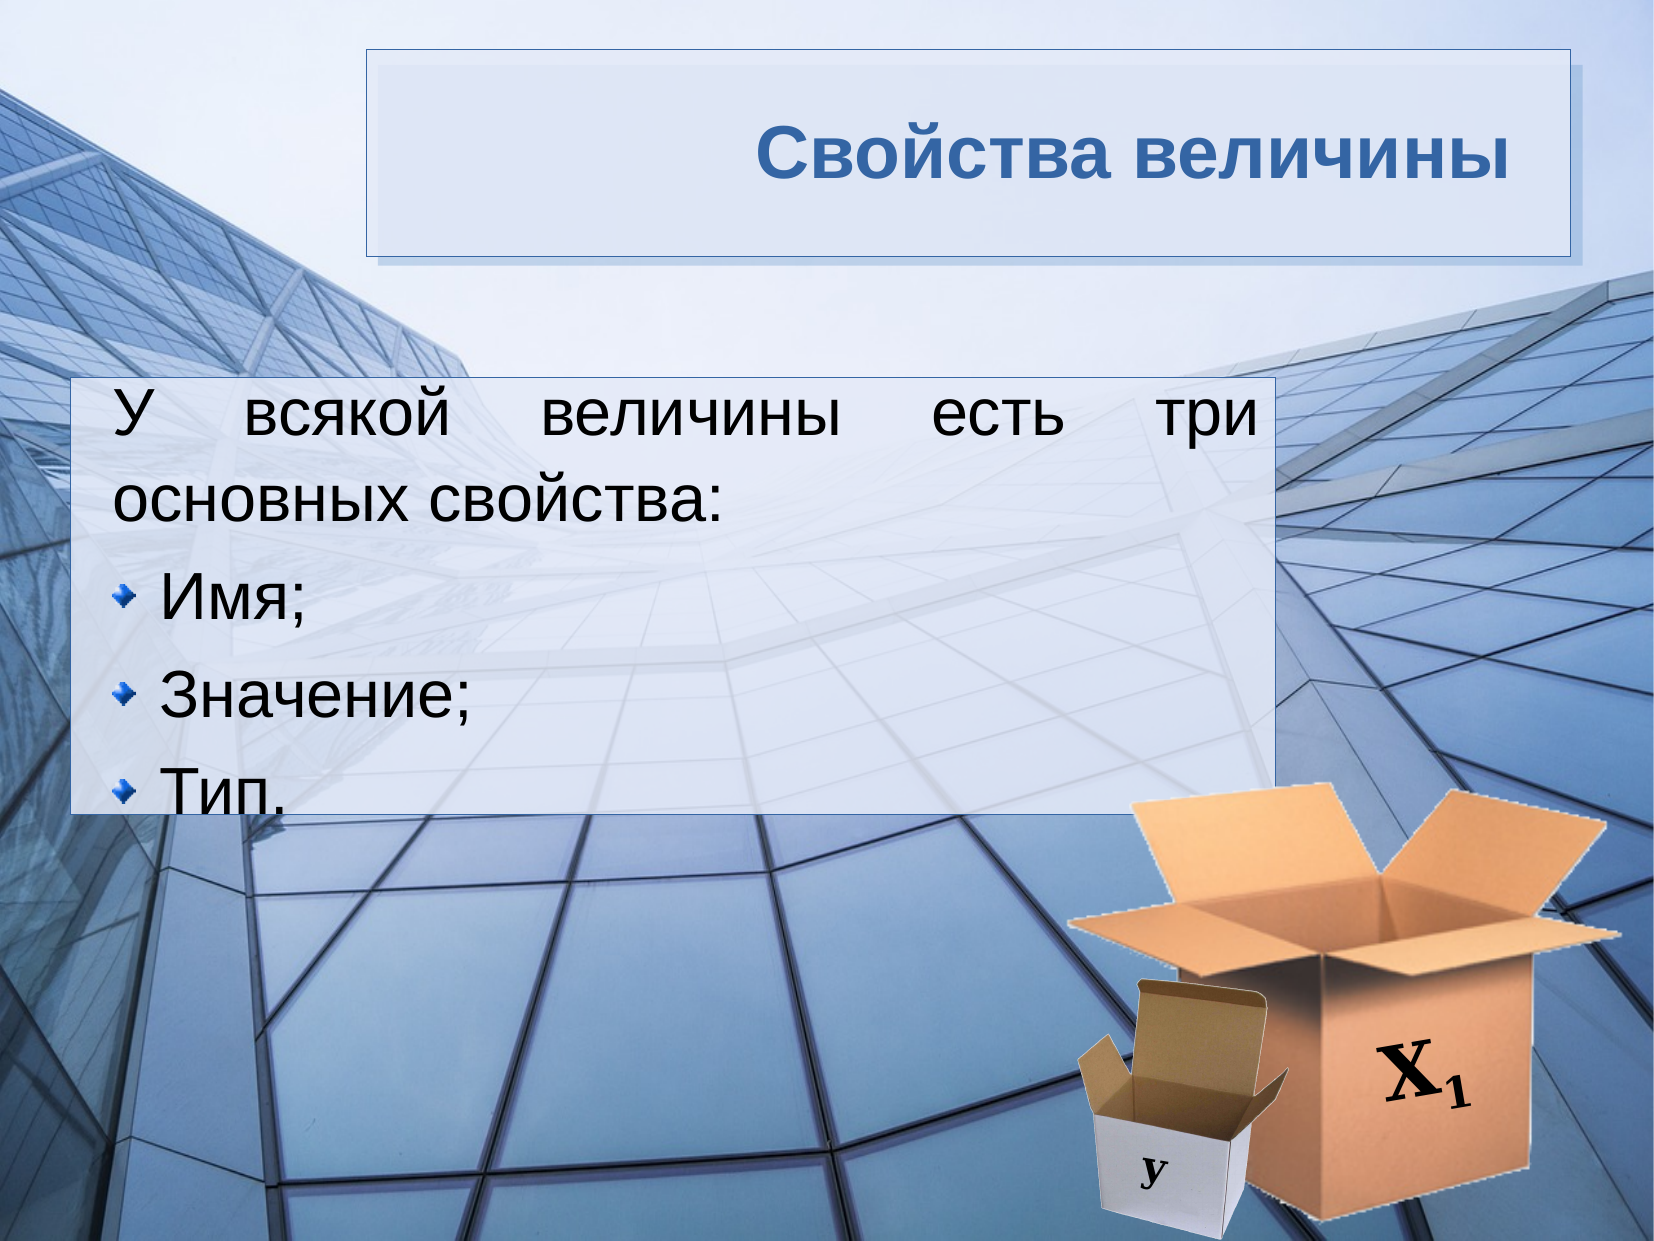

# Свойства величины
У всякой величины есть три основных свойства:
Имя;
Значение;
Тип.
Х1
y